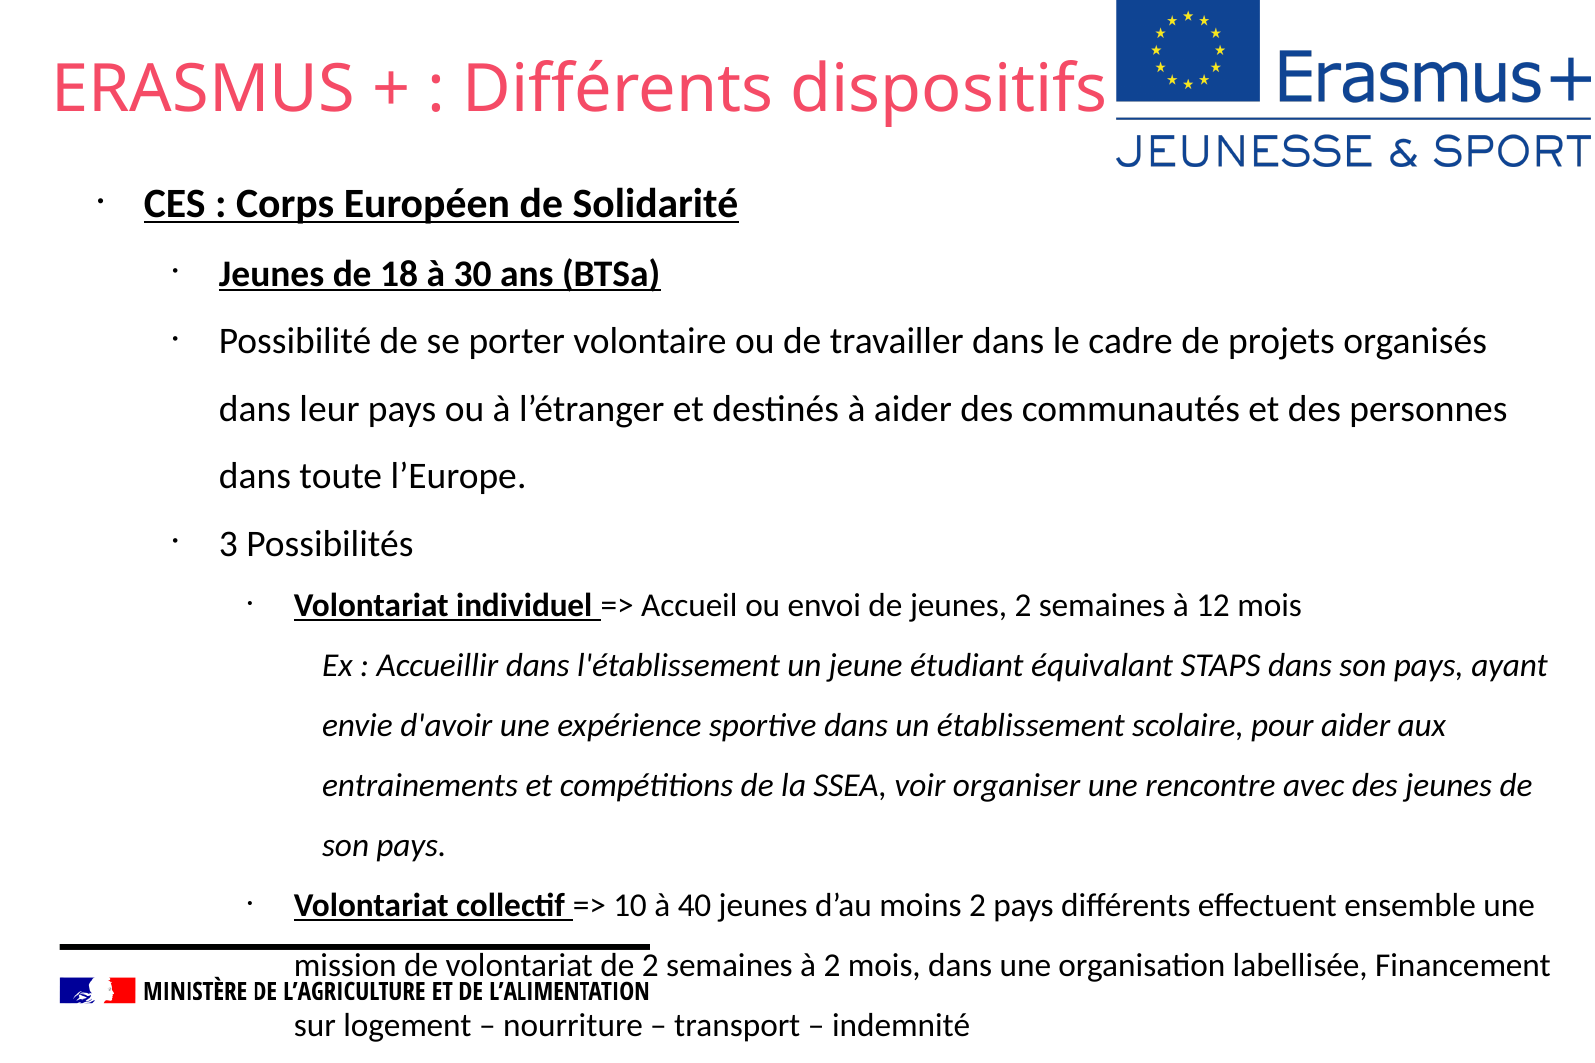

# ERASMUS + : Différents dispositifs
CES : Corps Européen de Solidarité
Jeunes de 18 à 30 ans (BTSa)
Possibilité de se porter volontaire ou de travailler dans le cadre de projets organisés dans leur pays ou à l’étranger et destinés à aider des communautés et des personnes dans toute l’Europe.
3 Possibilités
Volontariat individuel => Accueil ou envoi de jeunes, 2 semaines à 12 mois
Ex : Accueillir dans l'établissement un jeune étudiant équivalant STAPS dans son pays, ayant envie d'avoir une expérience sportive dans un établissement scolaire, pour aider aux entrainements et compétitions de la SSEA, voir organiser une rencontre avec des jeunes de son pays.
Volontariat collectif => 10 à 40 jeunes d’au moins 2 pays différents effectuent ensemble une mission de volontariat de 2 semaines à 2 mois, dans une organisation labellisée, Financement sur logement – nourriture – transport – indemnité
Ex : Faire une randonnée d'une semaine en Italie, dans les montagnes avec un groupe de jeunes Italiens pour partager des moments sportifs et créer une ouverture culturelle et des échanges. Travail en amont pour preparation et en aval pour restitution.